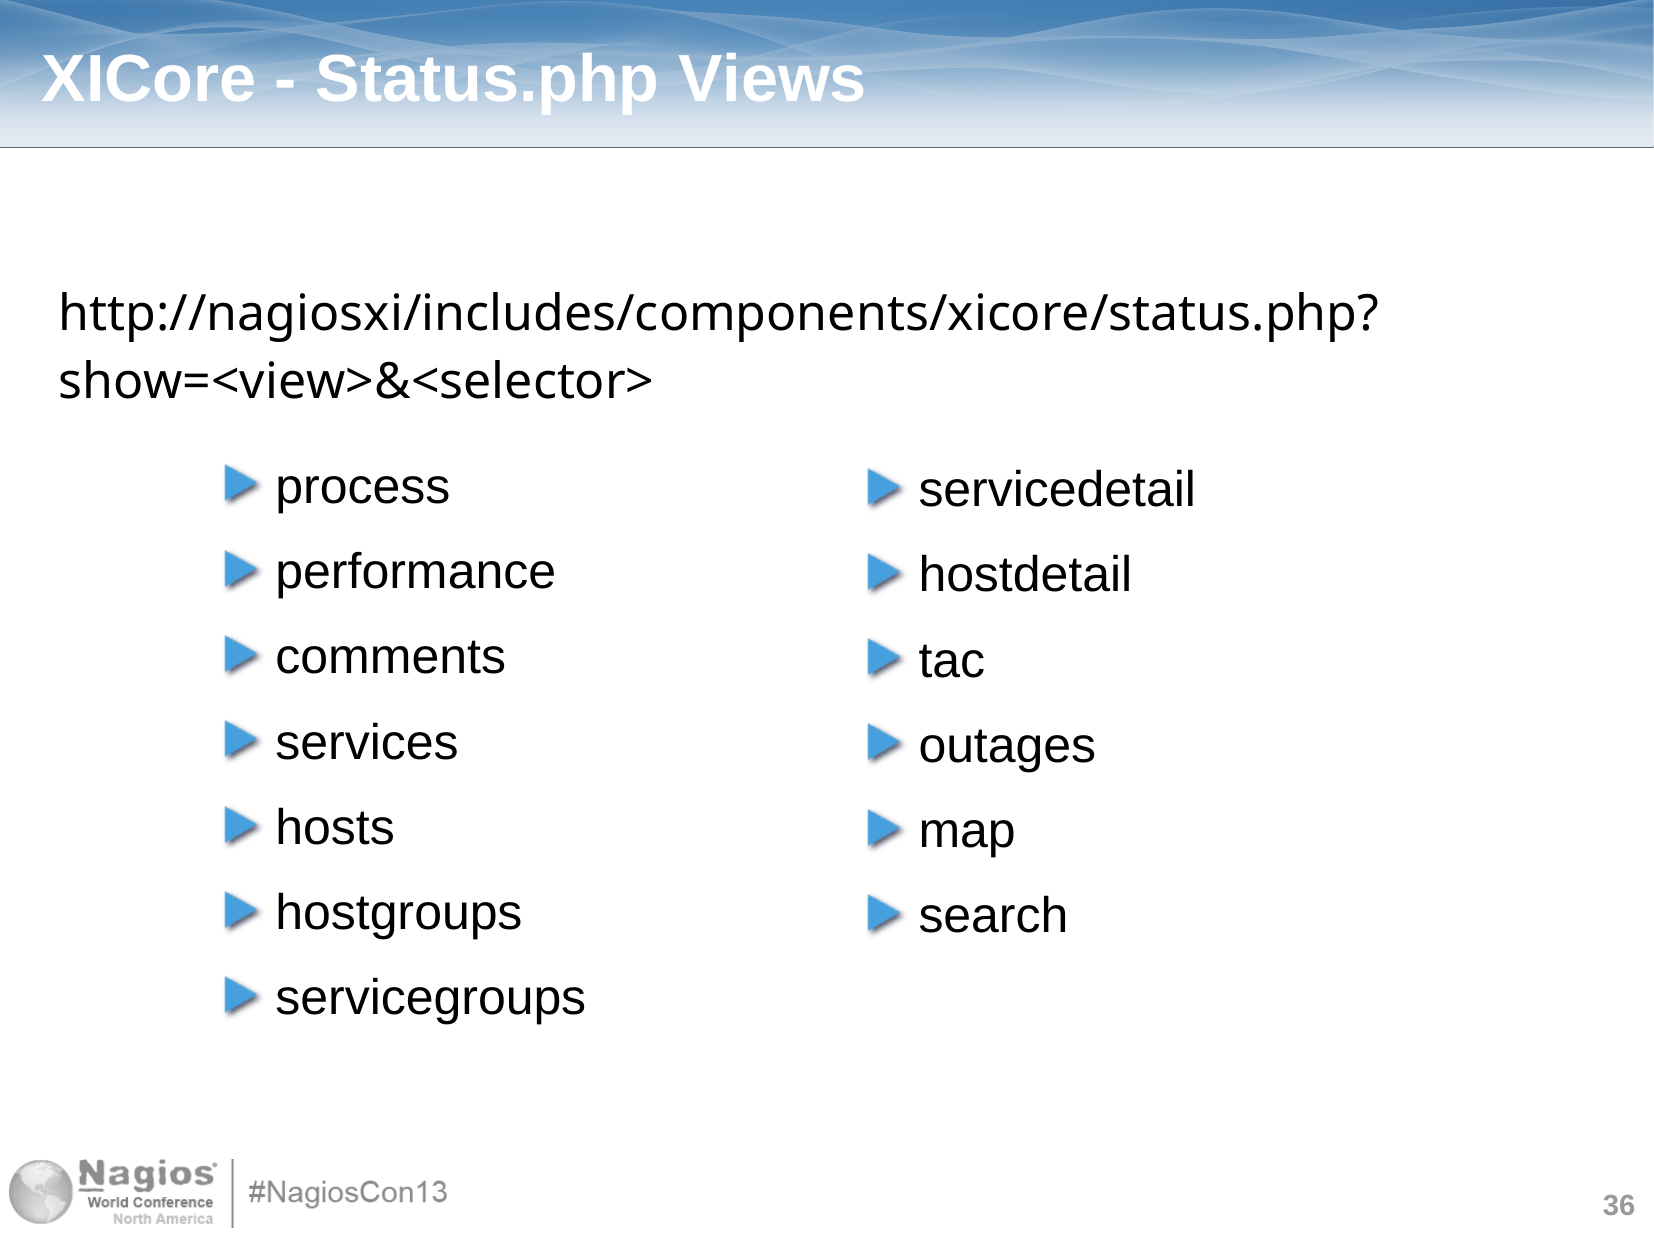

# XICore - Status.php Views
http://nagiosxi/includes/components/xicore/status.php?show=<view>&<selector>
process
performance
comments
services
hosts
hostgroups
servicegroups
servicedetail
hostdetail
tac
outages
map
search
36